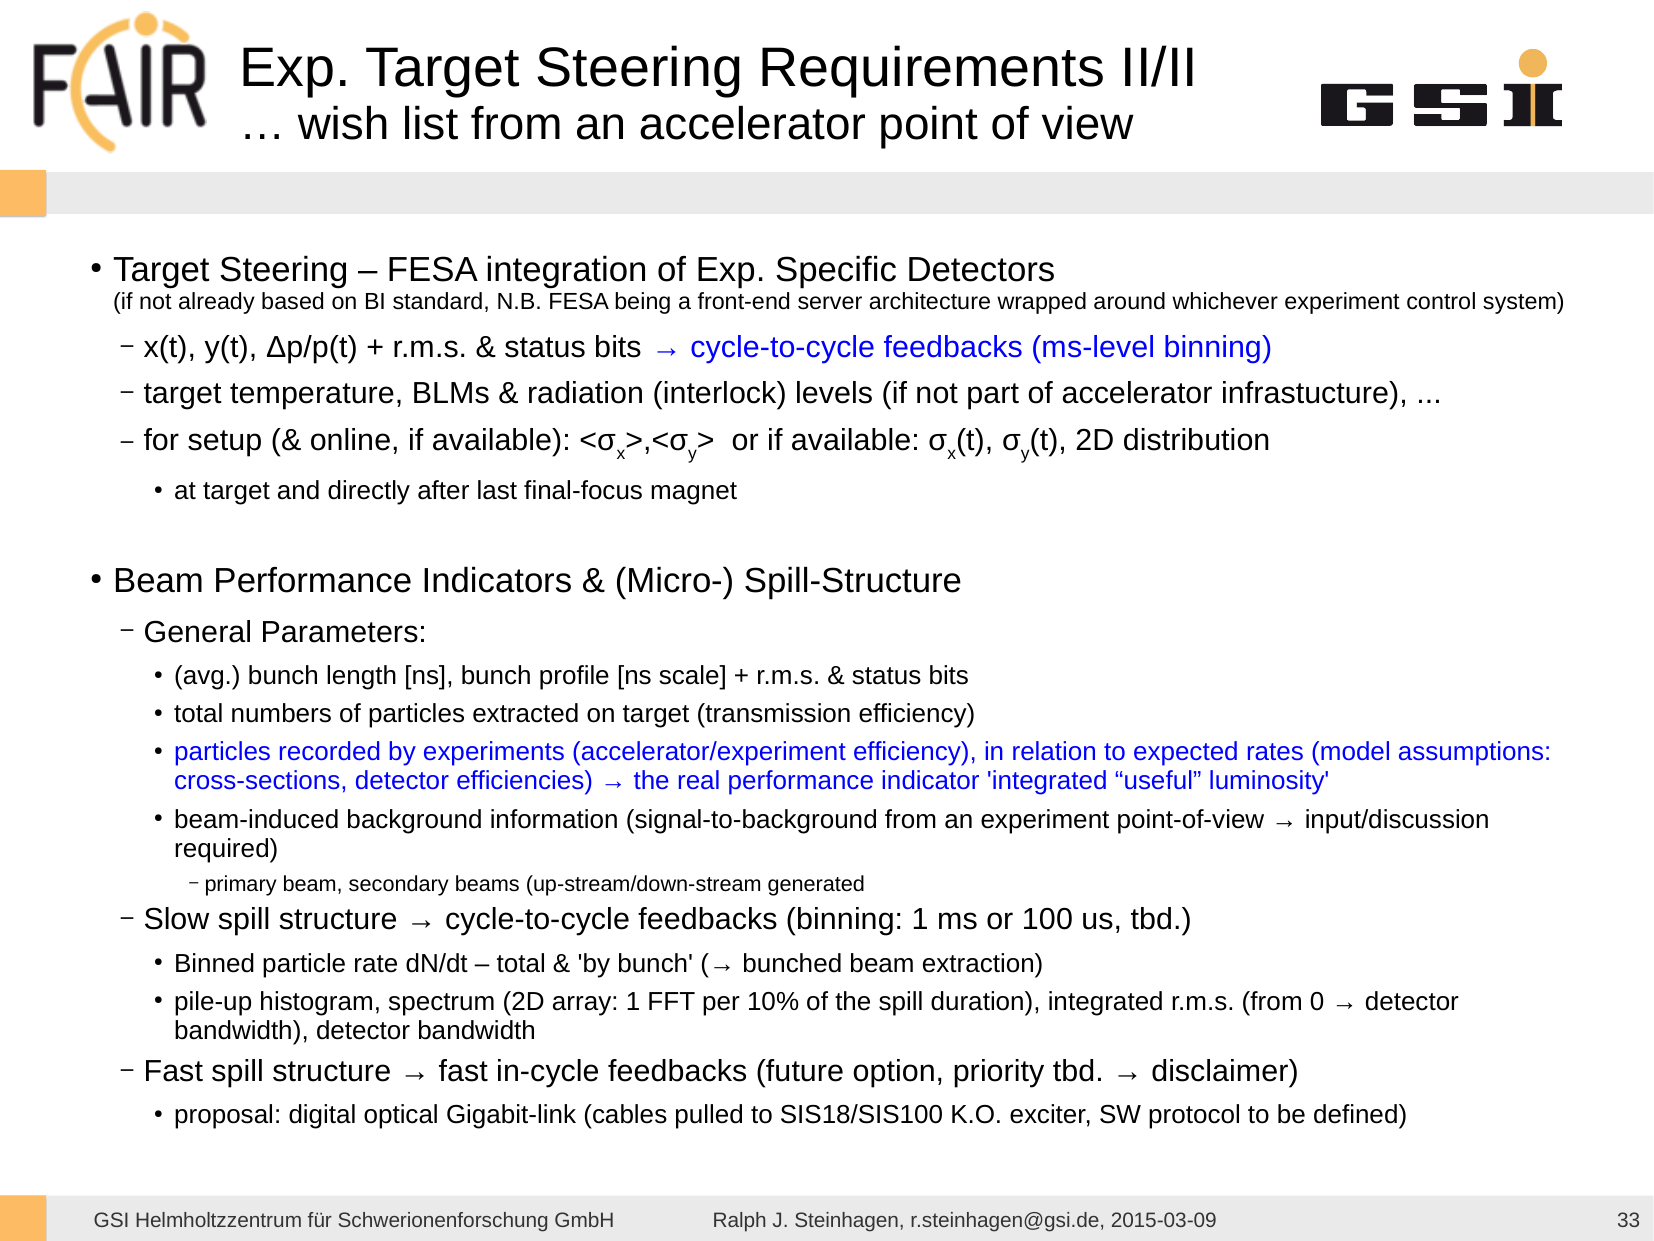

# Exp. Target Steering Requirements II/II … wish list from an accelerator point of view
Target Steering – FESA integration of Exp. Specific Detectors 																						 		 (if not already based on BI standard, N.B. FESA being a front-end server architecture wrapped around whichever experiment control system)
x(t), y(t), Δp/p(t) + r.m.s. & status bits	→ cycle-to-cycle feedbacks (ms-level binning)
target temperature, BLMs & radiation (interlock) levels (if not part of accelerator infrastucture), ...
for setup (& online, if available): <σx>,<σy> or if available: σx(t), σy(t), 2D distribution
at target and directly after last final-focus magnet
Beam Performance Indicators & (Micro-) Spill-Structure
General Parameters:
(avg.) bunch length [ns], bunch profile [ns scale] + r.m.s. & status bits
total numbers of particles extracted on target (transmission efficiency)
particles recorded by experiments (accelerator/experiment efficiency), in relation to expected rates (model assumptions: cross-sections, detector efficiencies) → the real performance indicator 'integrated “useful” luminosity'
beam-induced background information (signal-to-background from an experiment point-of-view → input/discussion required)
primary beam, secondary beams (up-stream/down-stream generated
Slow spill structure → cycle-to-cycle feedbacks (binning: 1 ms or 100 us, tbd.)
Binned particle rate dN/dt – total & 'by bunch' (→ bunched beam extraction)
pile-up histogram, spectrum (2D array: 1 FFT per 10% of the spill duration), integrated r.m.s. (from 0 → detector bandwidth), detector bandwidth
Fast spill structure → fast in-cycle feedbacks (future option, priority tbd. → disclaimer)
proposal: digital optical Gigabit-link (cables pulled to SIS18/SIS100 K.O. exciter, SW protocol to be defined)